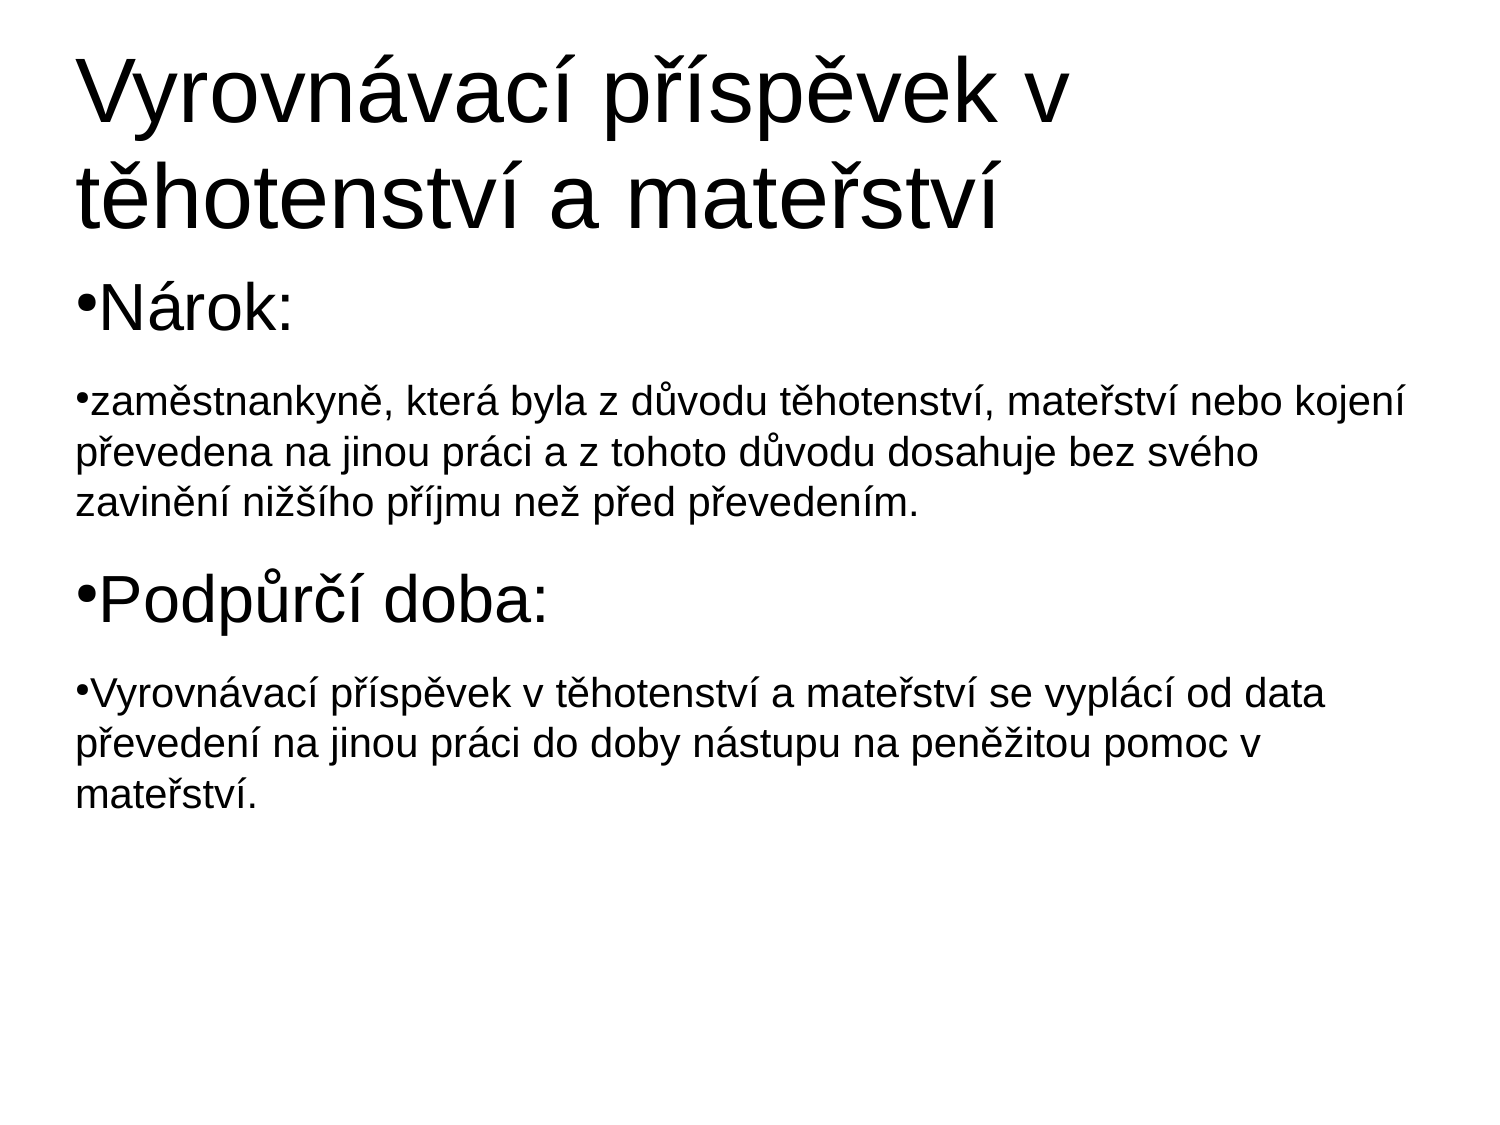

# Vyrovnávací příspěvek v těhotenství a mateřství
Nárok:
zaměstnankyně, která byla z důvodu těhotenství, mateřství nebo kojení převedena na jinou práci a z tohoto důvodu dosahuje bez svého zavinění nižšího příjmu než před převedením.
Podpůrčí doba:
Vyrovnávací příspěvek v těhotenství a mateřství se vyplácí od data převedení na jinou práci do doby nástupu na peněžitou pomoc v mateřství.